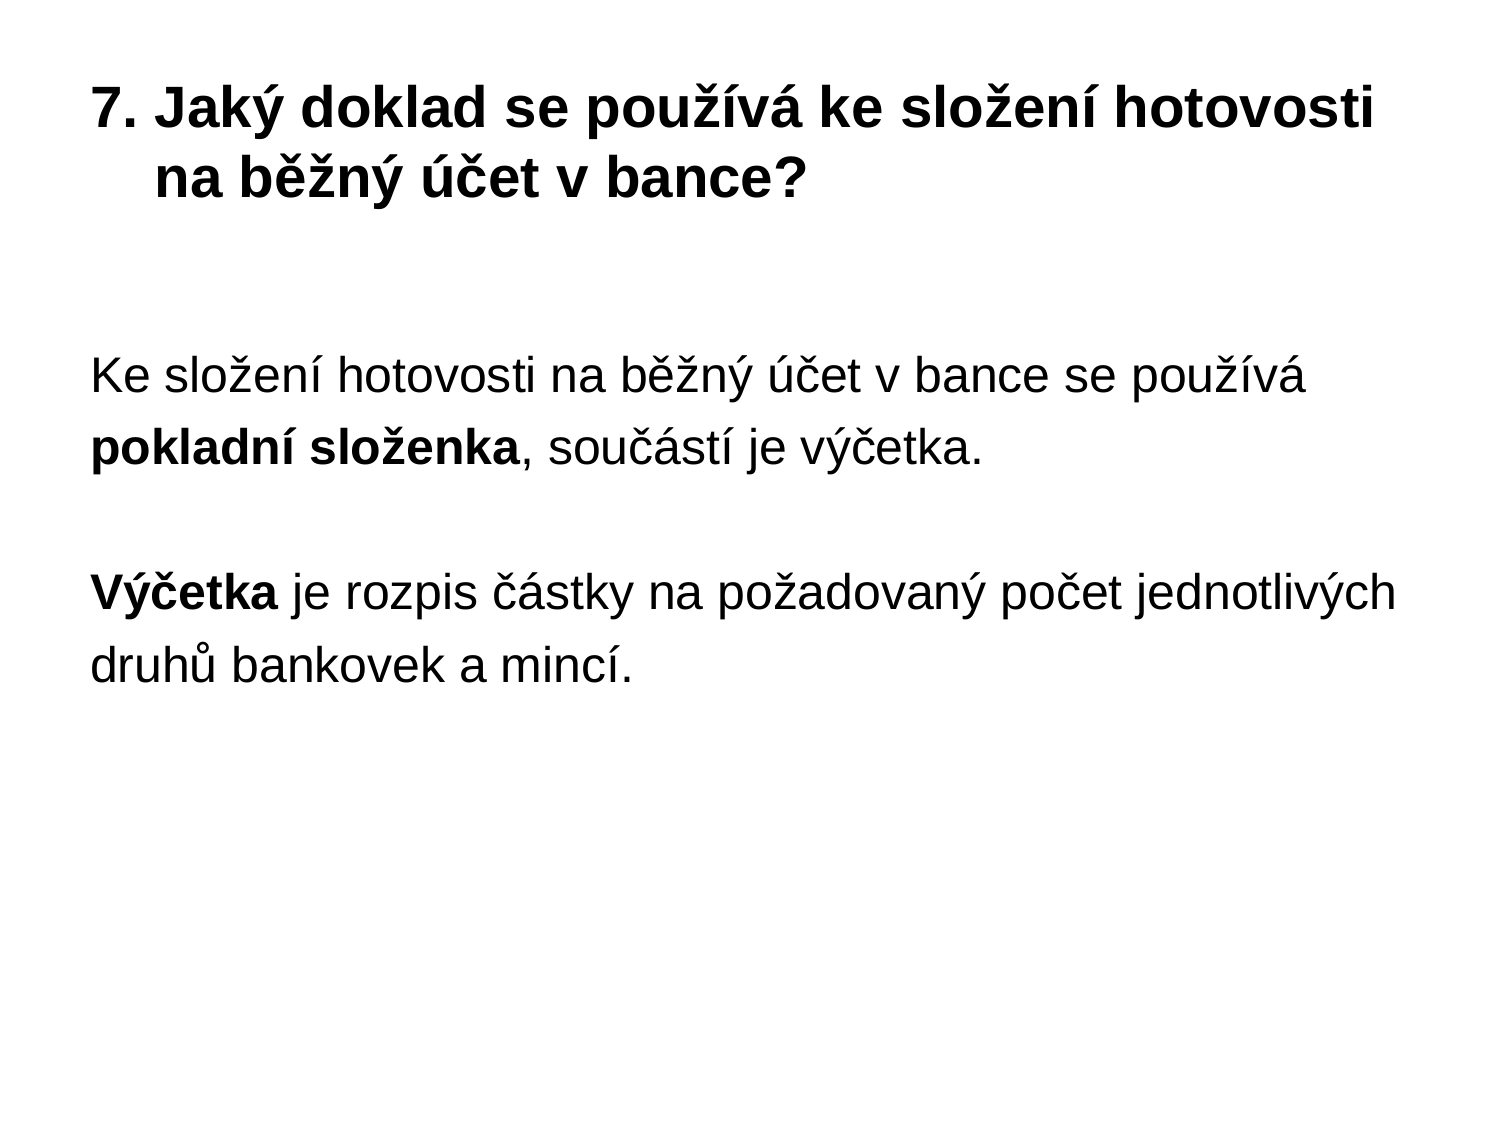

# 7. Jaký doklad se používá ke složení hotovosti na běžný účet v bance?
Ke složení hotovosti na běžný účet v bance se používá
pokladní složenka, součástí je výčetka.
Výčetka je rozpis částky na požadovaný počet jednotlivých
druhů bankovek a mincí.